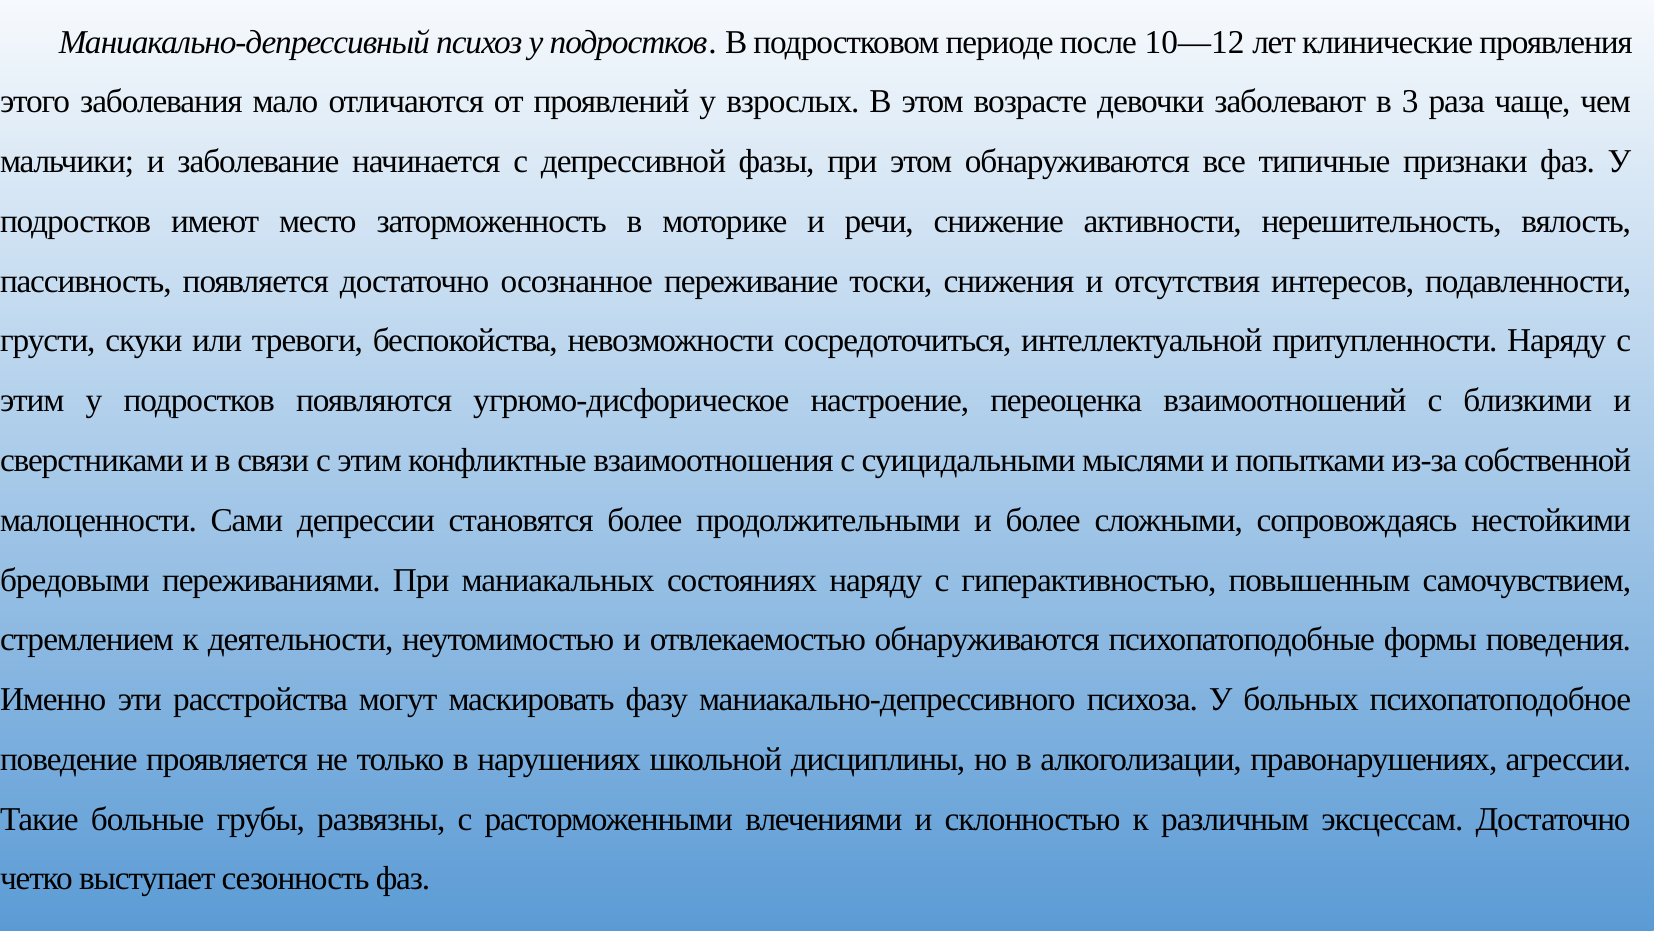

Маниакально-депрессивный психоз у подростков. В подростковом периоде после 10—12 лет клинические проявления этого заболевания мало отличаются от проявлений у взрослых. В этом возрасте девочки заболевают в 3 раза чаще, чем мальчики; и заболевание начинается с депрессивной фазы, при этом обнаруживаются все типичные признаки фаз. У подростков имеют место заторможенность в моторике и речи, снижение активности, нерешительность, вялость, пассивность, появляется достаточно осознанное переживание тоски, снижения и отсутствия интересов, подавленности, грусти, скуки или тревоги, беспокойства, невозможности сосредоточиться, интеллектуальной притупленности. Наряду с этим у подростков появляются угрюмо-дисфорическое настроение, переоценка взаимоотношений с близкими и сверстниками и в связи с этим конфликтные взаимоотношения с суицидальными мыслями и попытками из-за собственной малоценности. Сами депрессии становятся более продолжительными и более сложными, сопровождаясь нестойкими бредовыми переживаниями. При маниакальных состояниях наряду с гиперактивностью, повышенным самочувствием, стремлением к деятельности, неутомимостью и отвлекаемостью обнаруживаются психопатоподобные формы поведения. Именно эти расстройства могут маскировать фазу маниакально-депрессивного психоза. У больных психопатоподобное поведение проявляется не только в нарушениях школьной дисциплины, но в алкоголизации, правонарушениях, агрессии. Такие больные грубы, развязны, с расторможенными влечениями и склонностью к различным эксцессам. Достаточно четко выступает сезонность фаз.
#